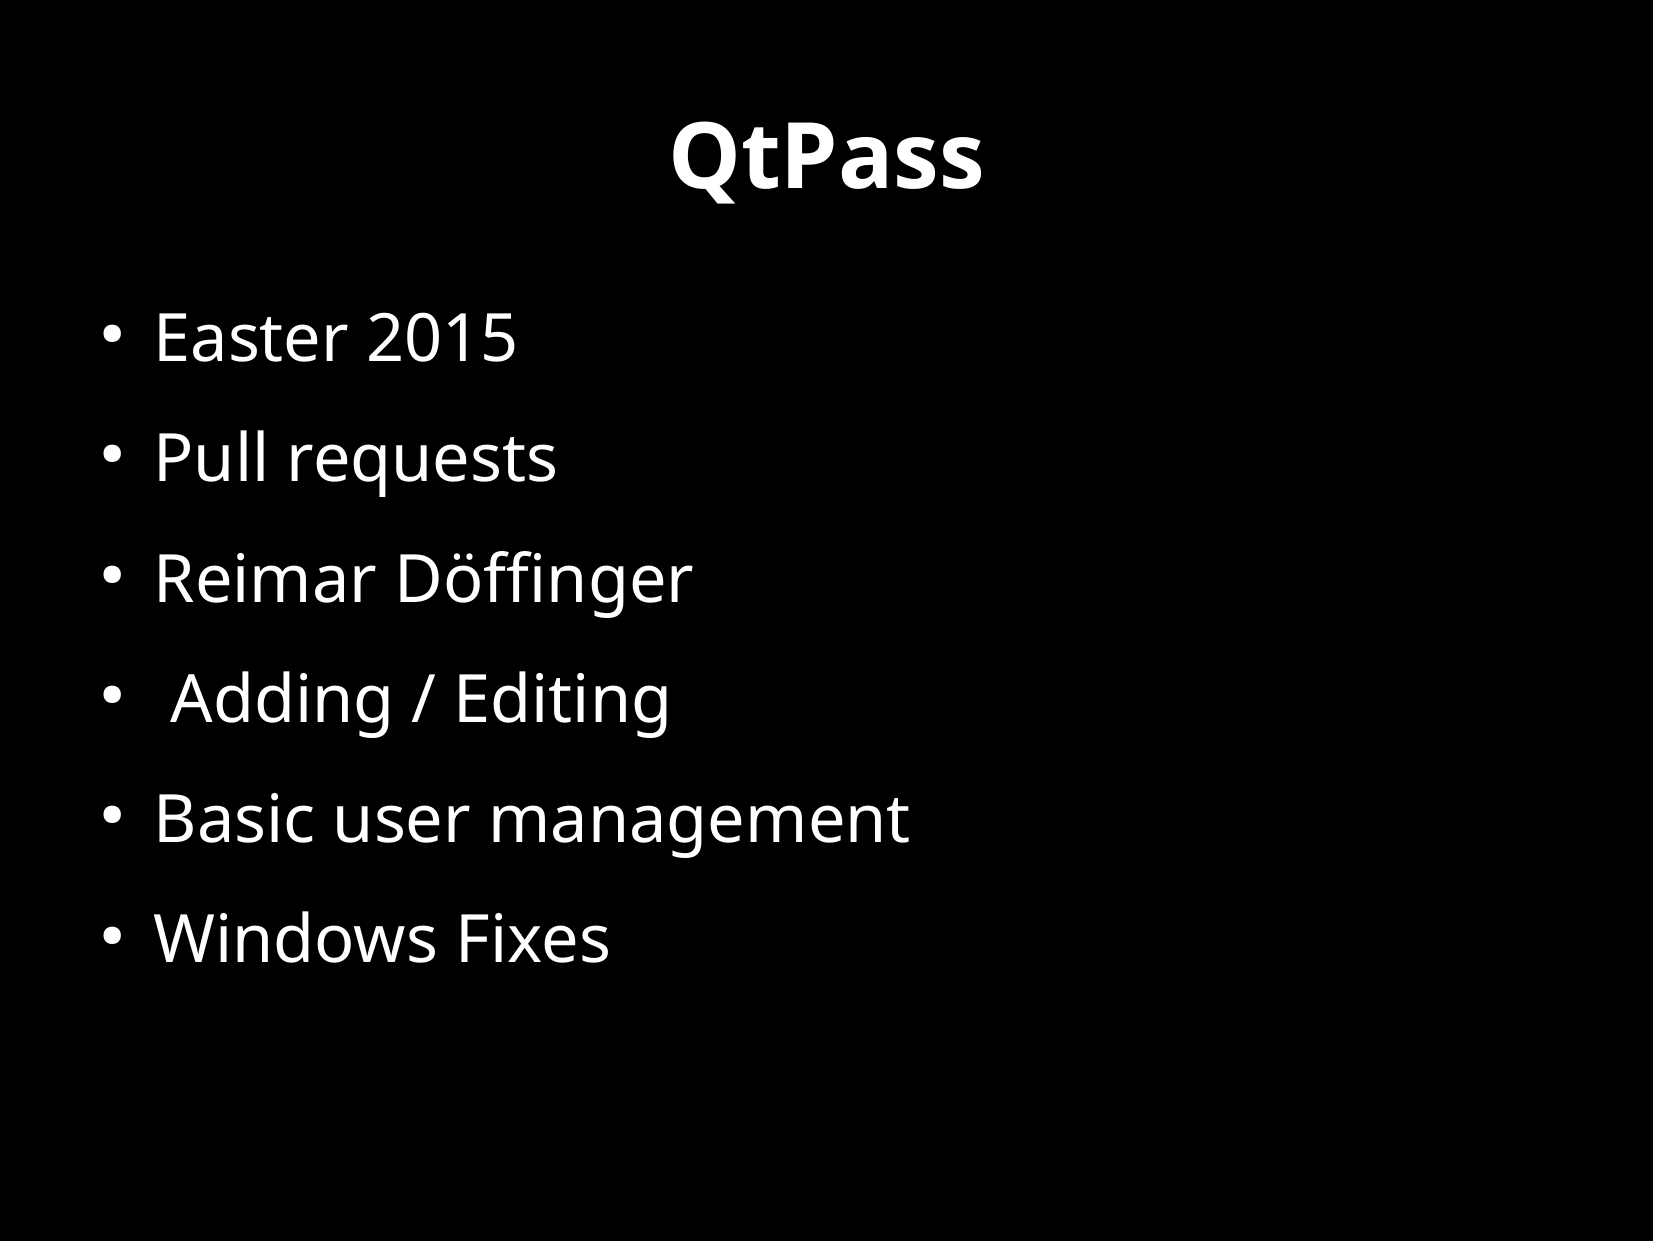

# QtPass
Easter 2015
Pull requests
Reimar Döffinger
 Adding / Editing
Basic user management
Windows Fixes